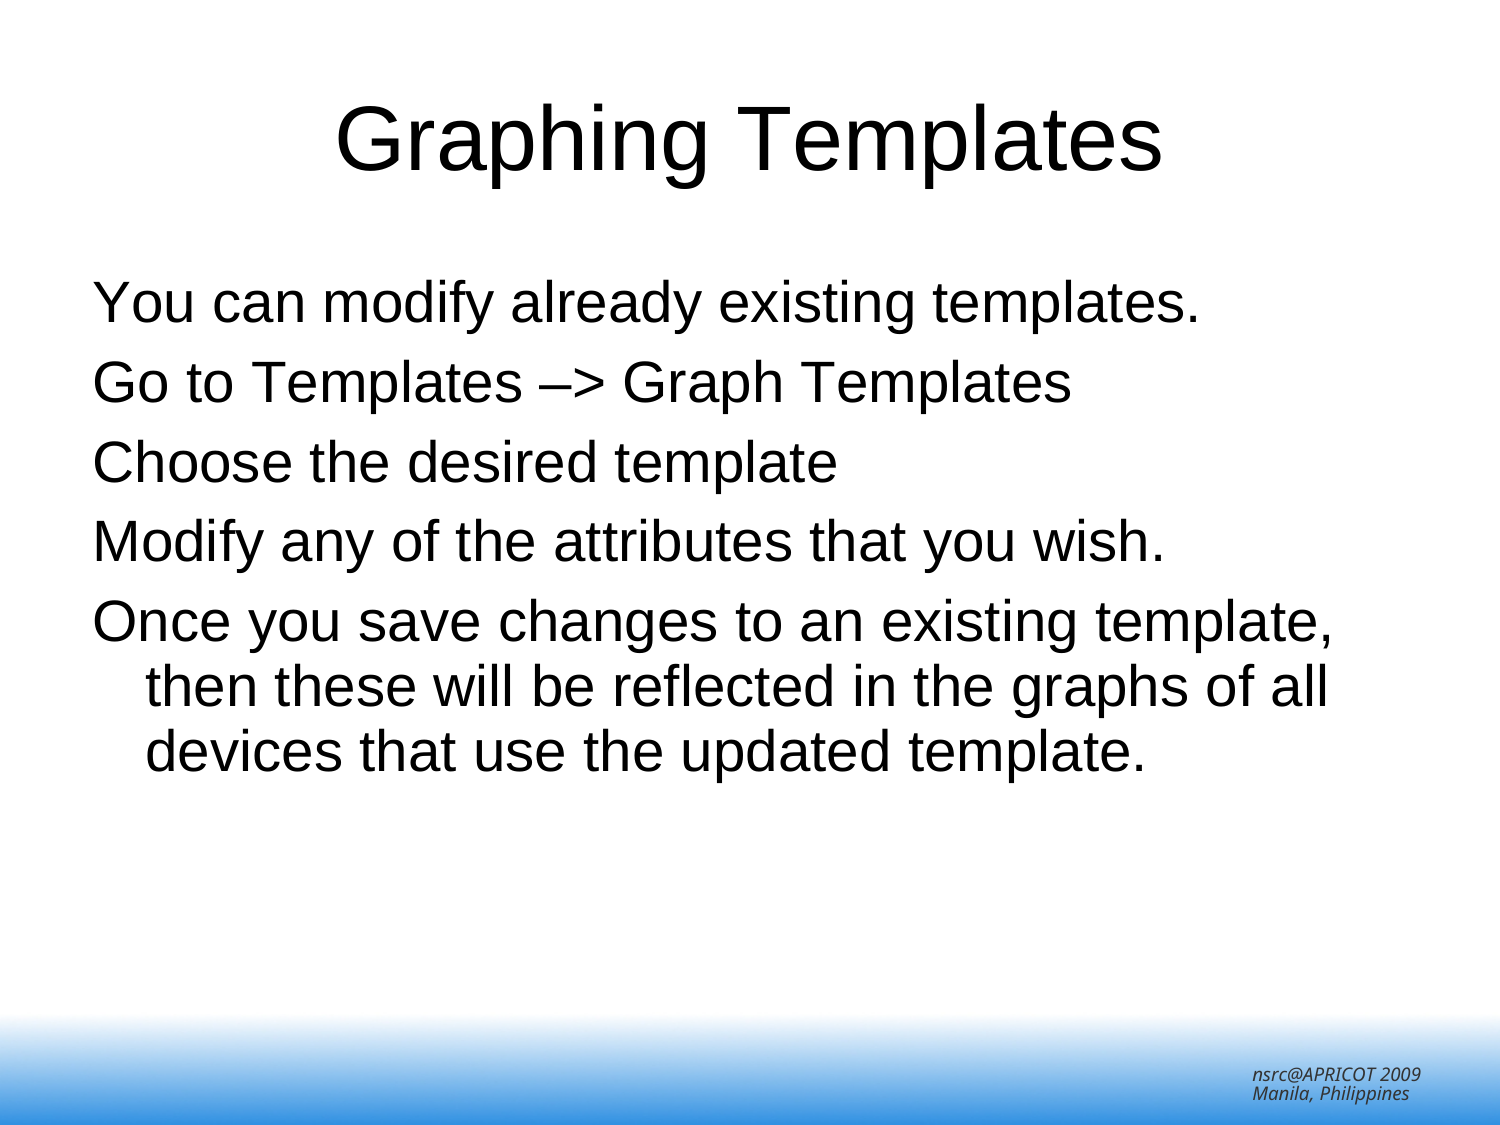

# Graphing Templates
You can modify already existing templates.
Go to Templates –> Graph Templates
Choose the desired template
Modify any of the attributes that you wish.
Once you save changes to an existing template, then these will be reflected in the graphs of all devices that use the updated template.